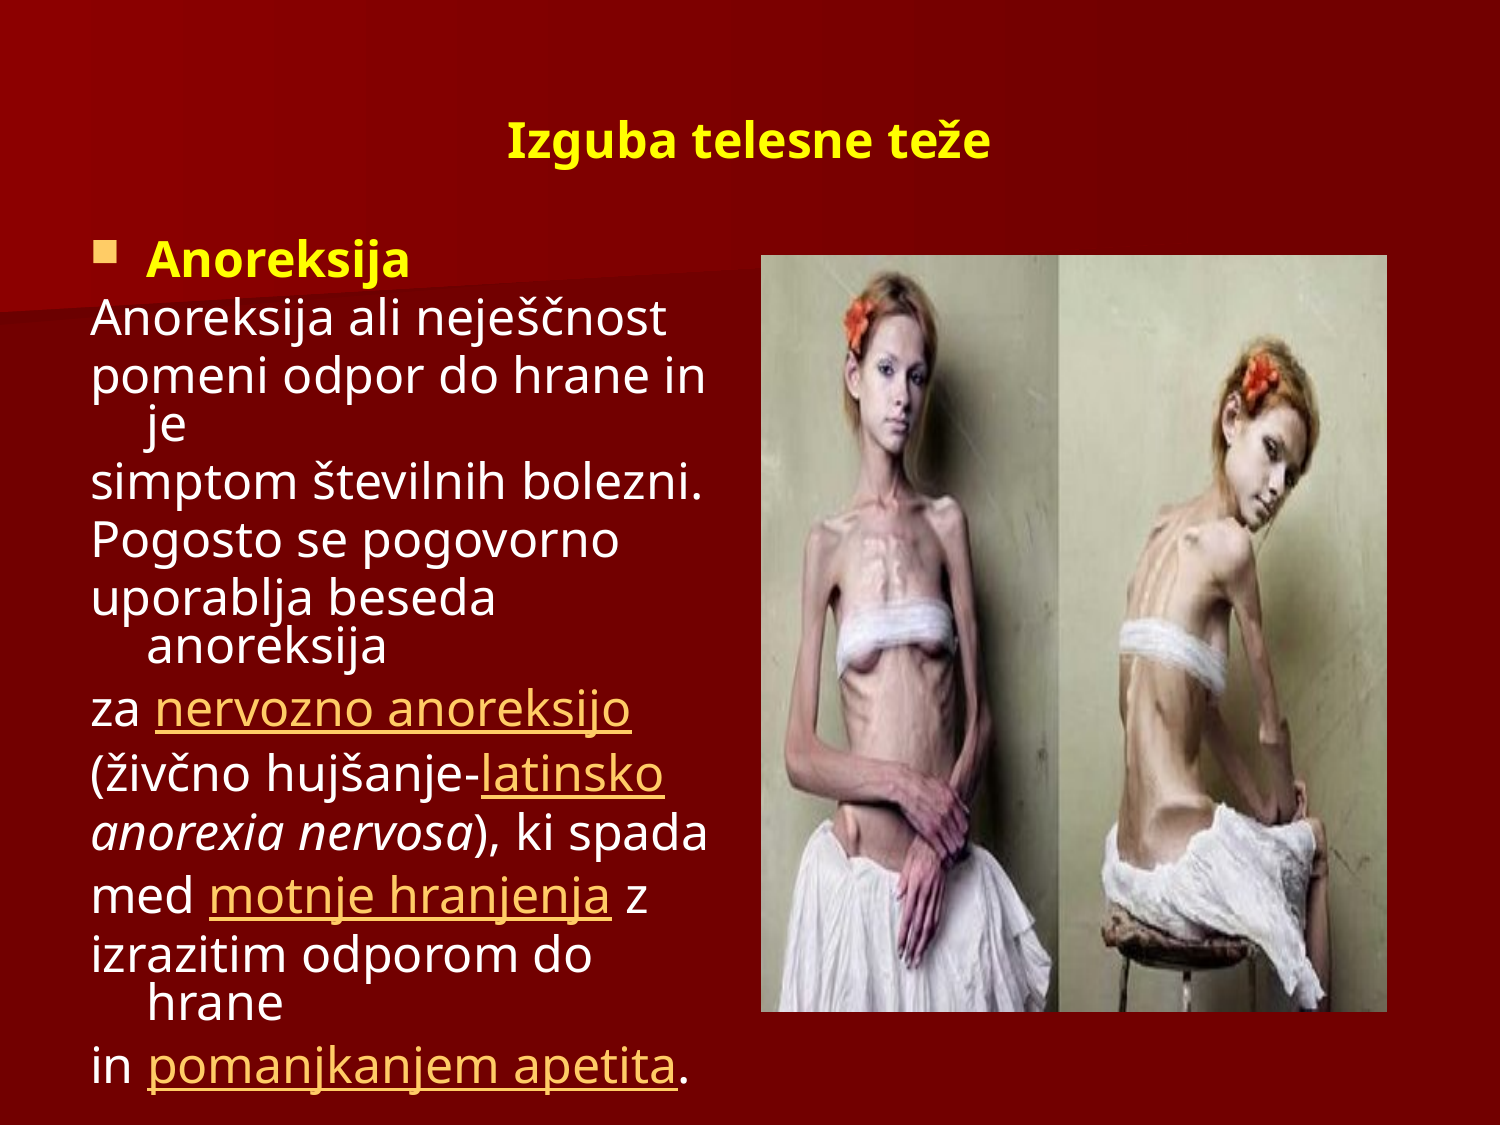

# Izguba telesne teže
Anoreksija
Anoreksija ali neješčnost
pomeni odpor do hrane in je
simptom številnih bolezni.
Pogosto se pogovorno
uporablja beseda anoreksija
za nervozno anoreksijo
(živčno hujšanje-latinsko
anorexia nervosa), ki spada
med motnje hranjenja z
izrazitim odporom do hrane
in pomanjkanjem apetita.